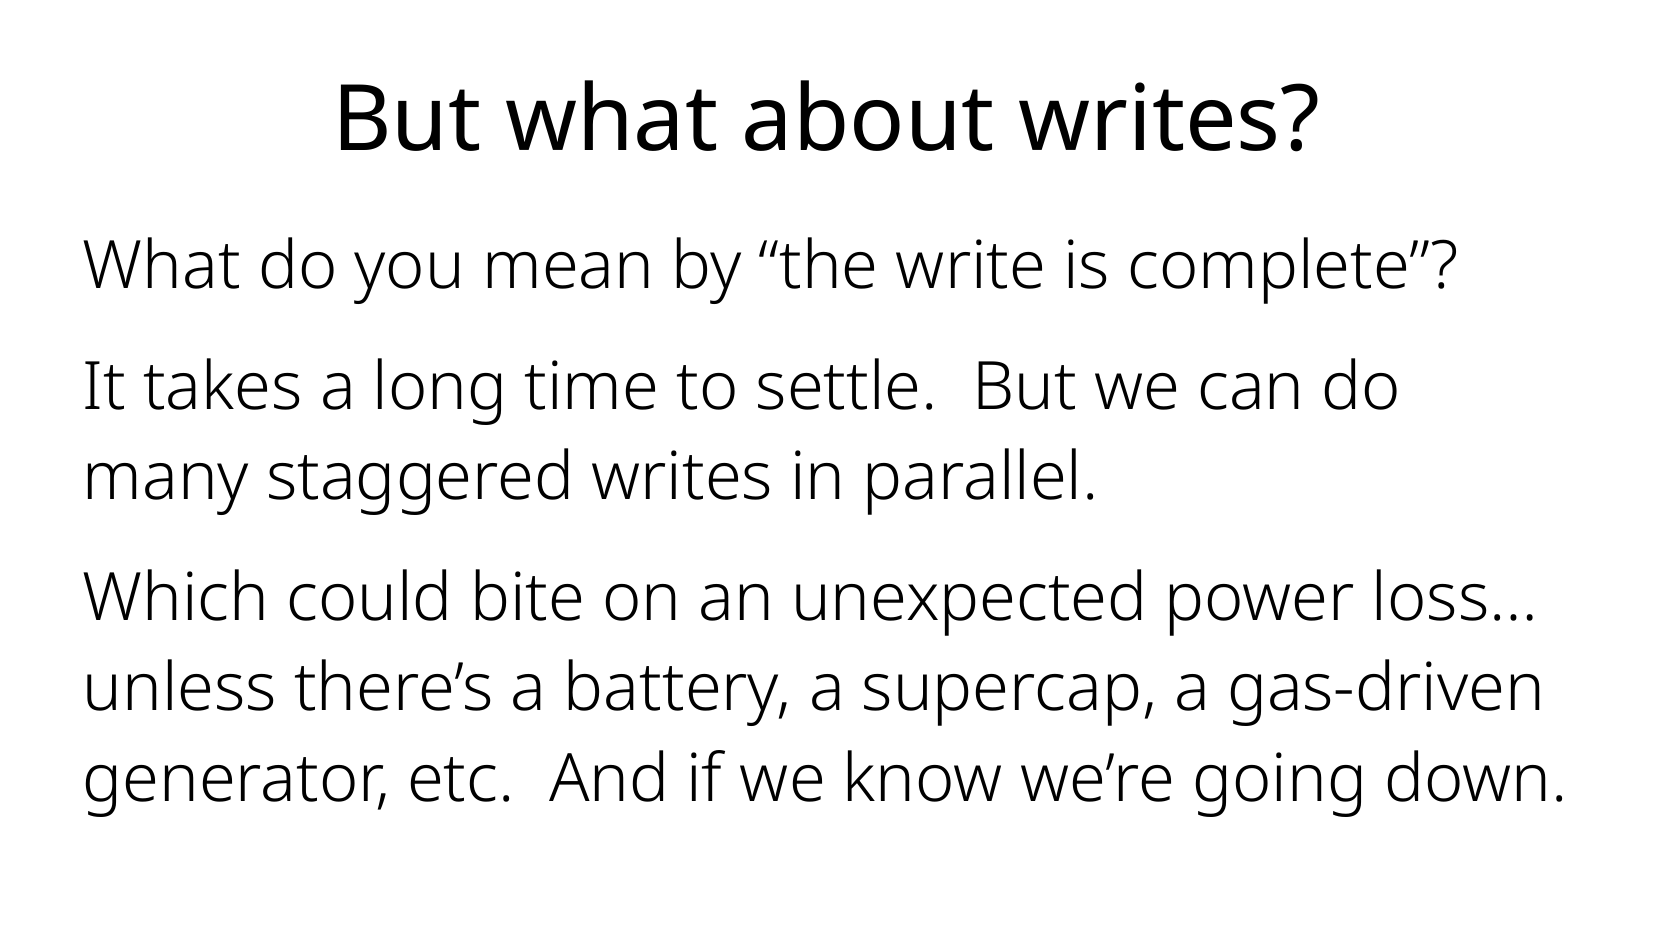

# But what about writes?
What do you mean by “the write is complete”?
It takes a long time to settle. But we can do many staggered writes in parallel.
Which could bite on an unexpected power loss… unless there’s a battery, a supercap, a gas-driven generator, etc. And if we know we’re going down.